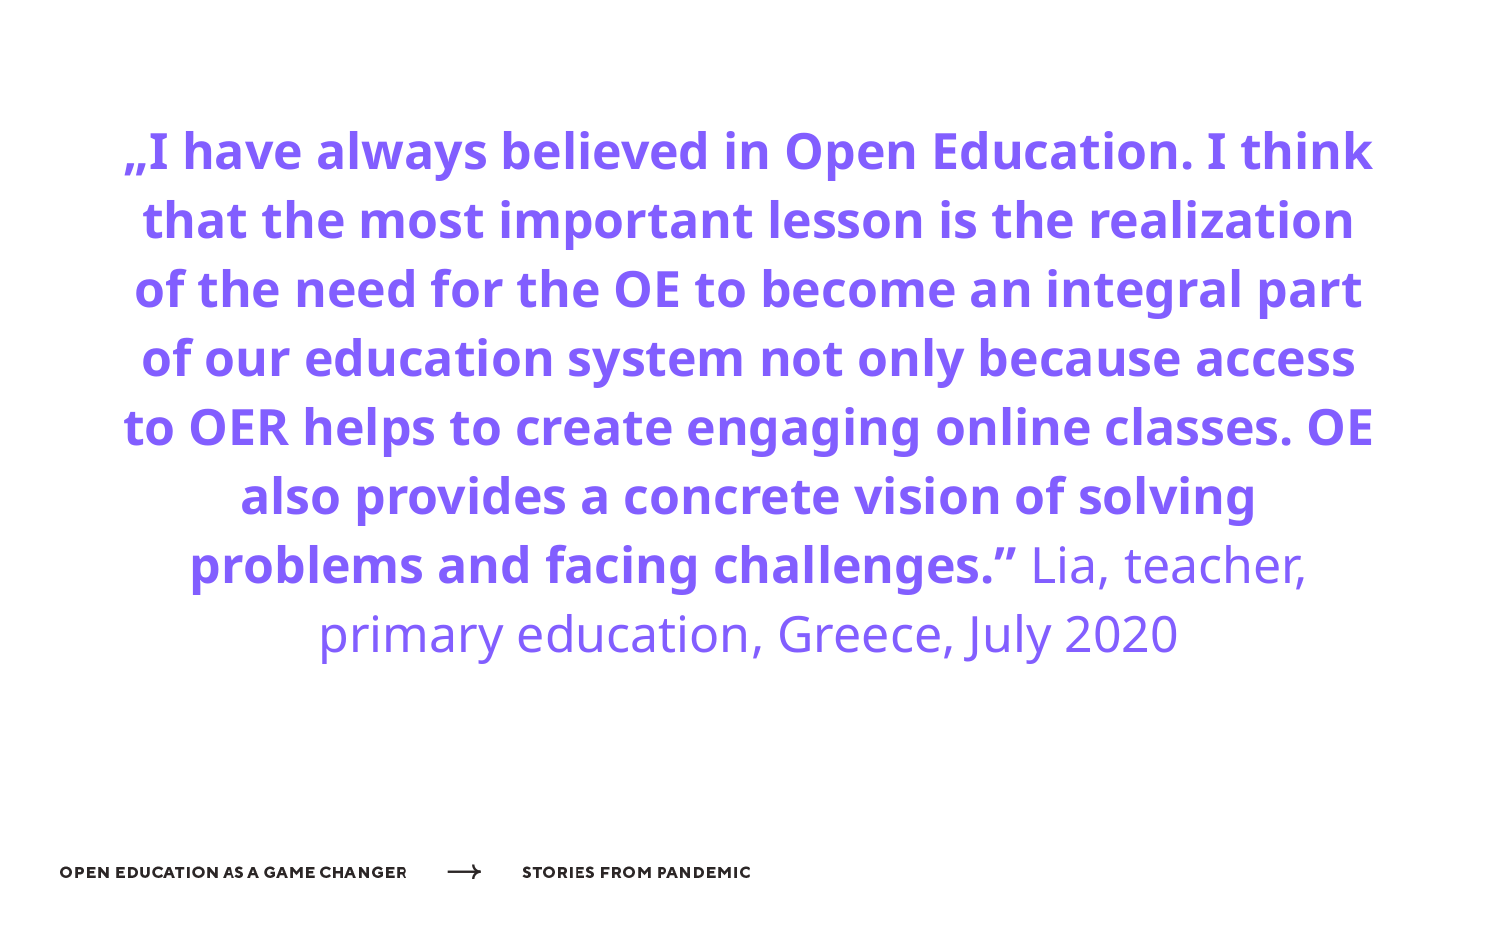

# „I have always believed in Open Education. I think that the most important lesson is the realization of the need for the OE to become an integral part of our education system not only because access to OER helps to create engaging online classes. OE also provides a concrete vision of solving problems and facing challenges.” Lia, teacher, primary education, Greece, July 2020